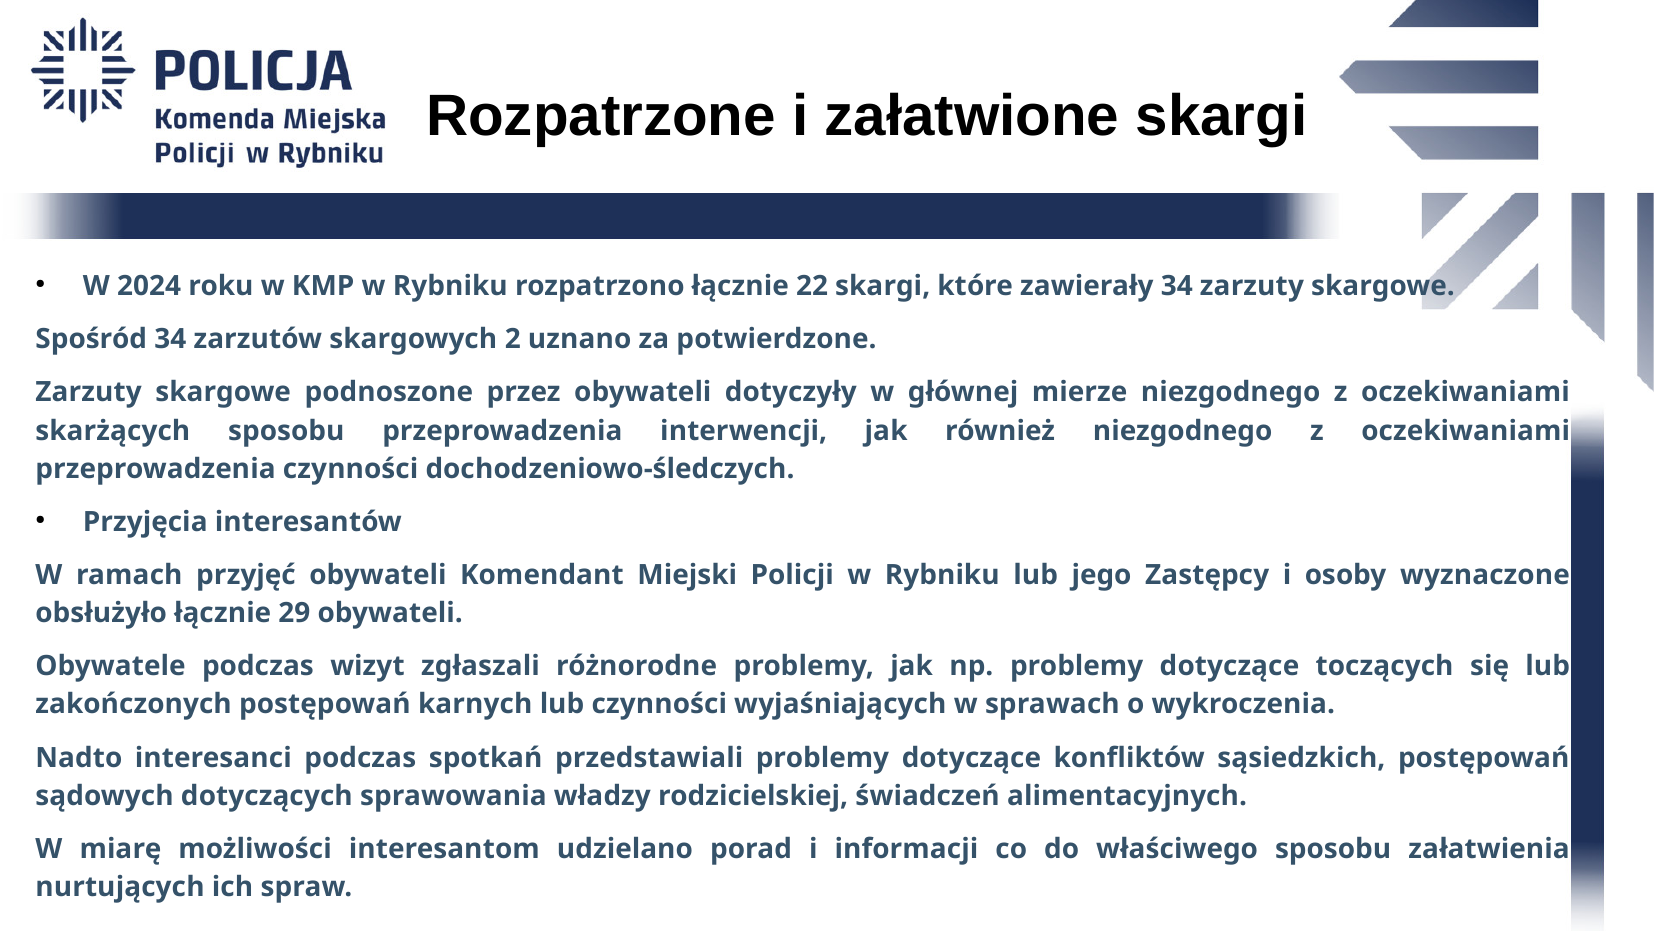

# Rozpatrzone i załatwione skargi
W 2024 roku w KMP w Rybniku rozpatrzono łącznie 22 skargi, które zawierały 34 zarzuty skargowe.
Spośród 34 zarzutów skargowych 2 uznano za potwierdzone.
Zarzuty skargowe podnoszone przez obywateli dotyczyły w głównej mierze niezgodnego z oczekiwaniami skarżących sposobu przeprowadzenia interwencji, jak również niezgodnego z oczekiwaniami przeprowadzenia czynności dochodzeniowo-śledczych.
Przyjęcia interesantów
W ramach przyjęć obywateli Komendant Miejski Policji w Rybniku lub jego Zastępcy i osoby wyznaczone obsłużyło łącznie 29 obywateli.
Obywatele podczas wizyt zgłaszali różnorodne problemy, jak np. problemy dotyczące toczących się lub zakończonych postępowań karnych lub czynności wyjaśniających w sprawach o wykroczenia.
Nadto interesanci podczas spotkań przedstawiali problemy dotyczące konfliktów sąsiedzkich, postępowań sądowych dotyczących sprawowania władzy rodzicielskiej, świadczeń alimentacyjnych.
W miarę możliwości interesantom udzielano porad i informacji co do właściwego sposobu załatwienia nurtujących ich spraw.